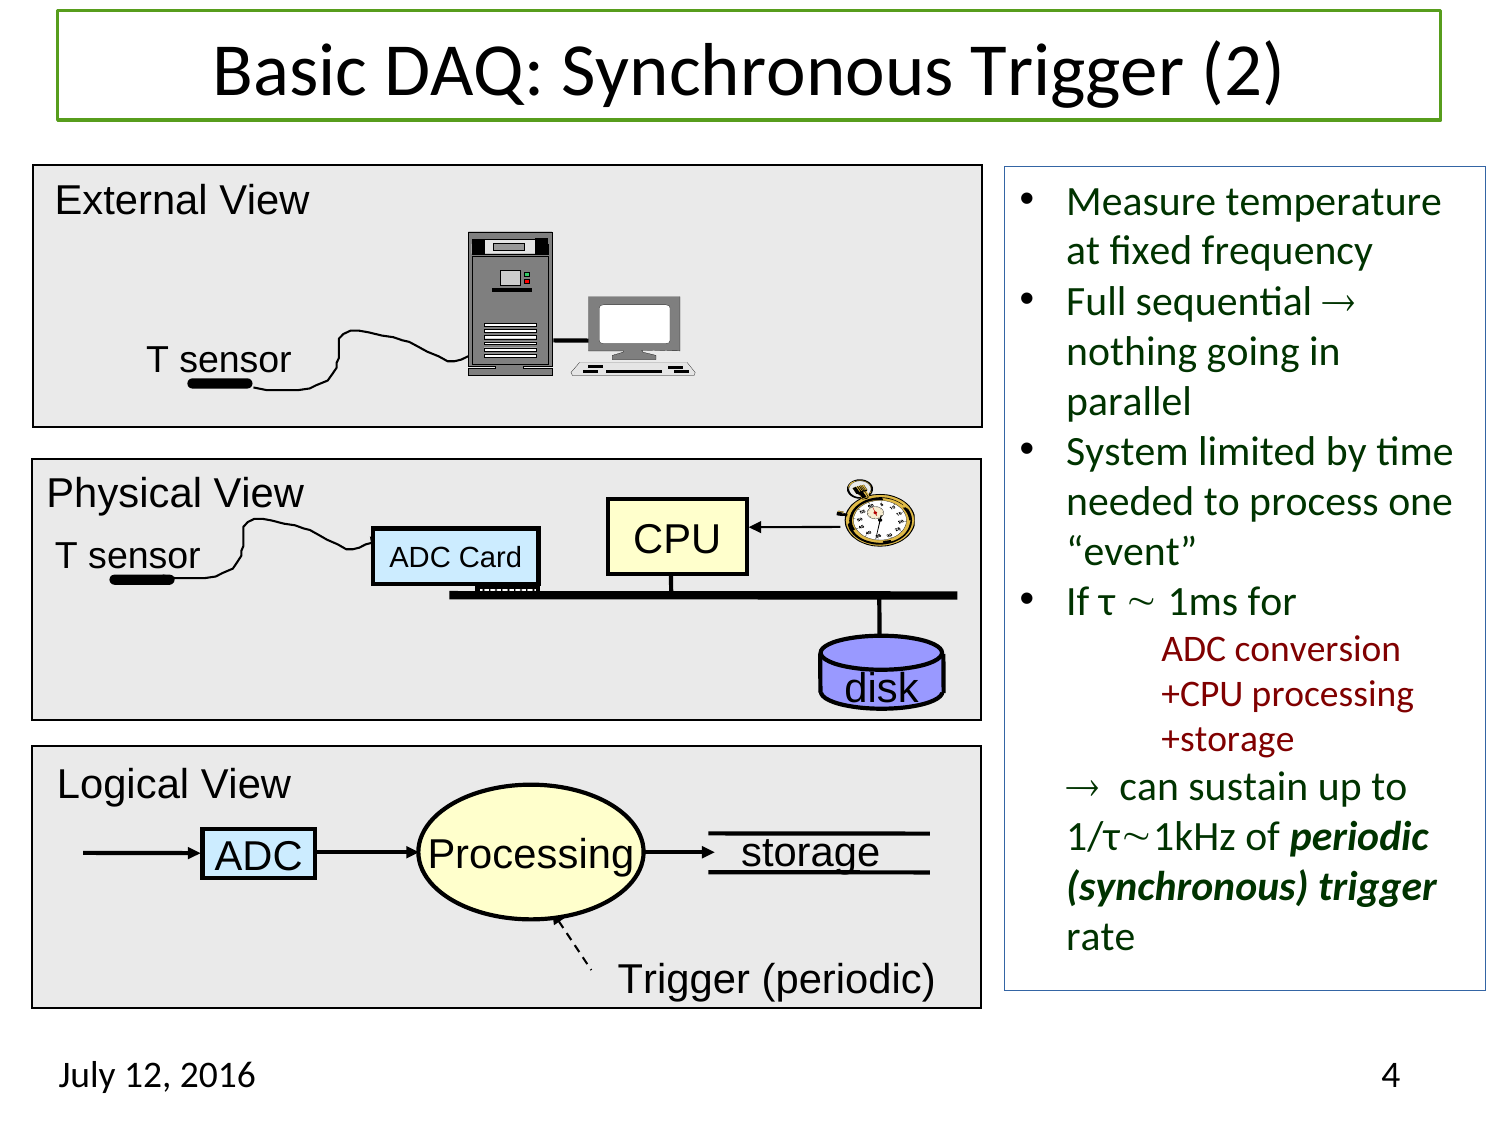

# Basic DAQ: Synchronous Trigger (2)
External View
T sensor
Measure temperature at fixed frequency
Full sequential  nothing going in parallel
System limited by time needed to process one “event”
If τ ~ 1ms for
ADC conversion +CPU processing +storage
 can sustain up to 1/τ~1kHz of periodic (synchronous) trigger rate
Physical View
CPU
T sensor
ADC Card
disk
Logical View
Processing
storage
ADC
Trigger (periodic)
4